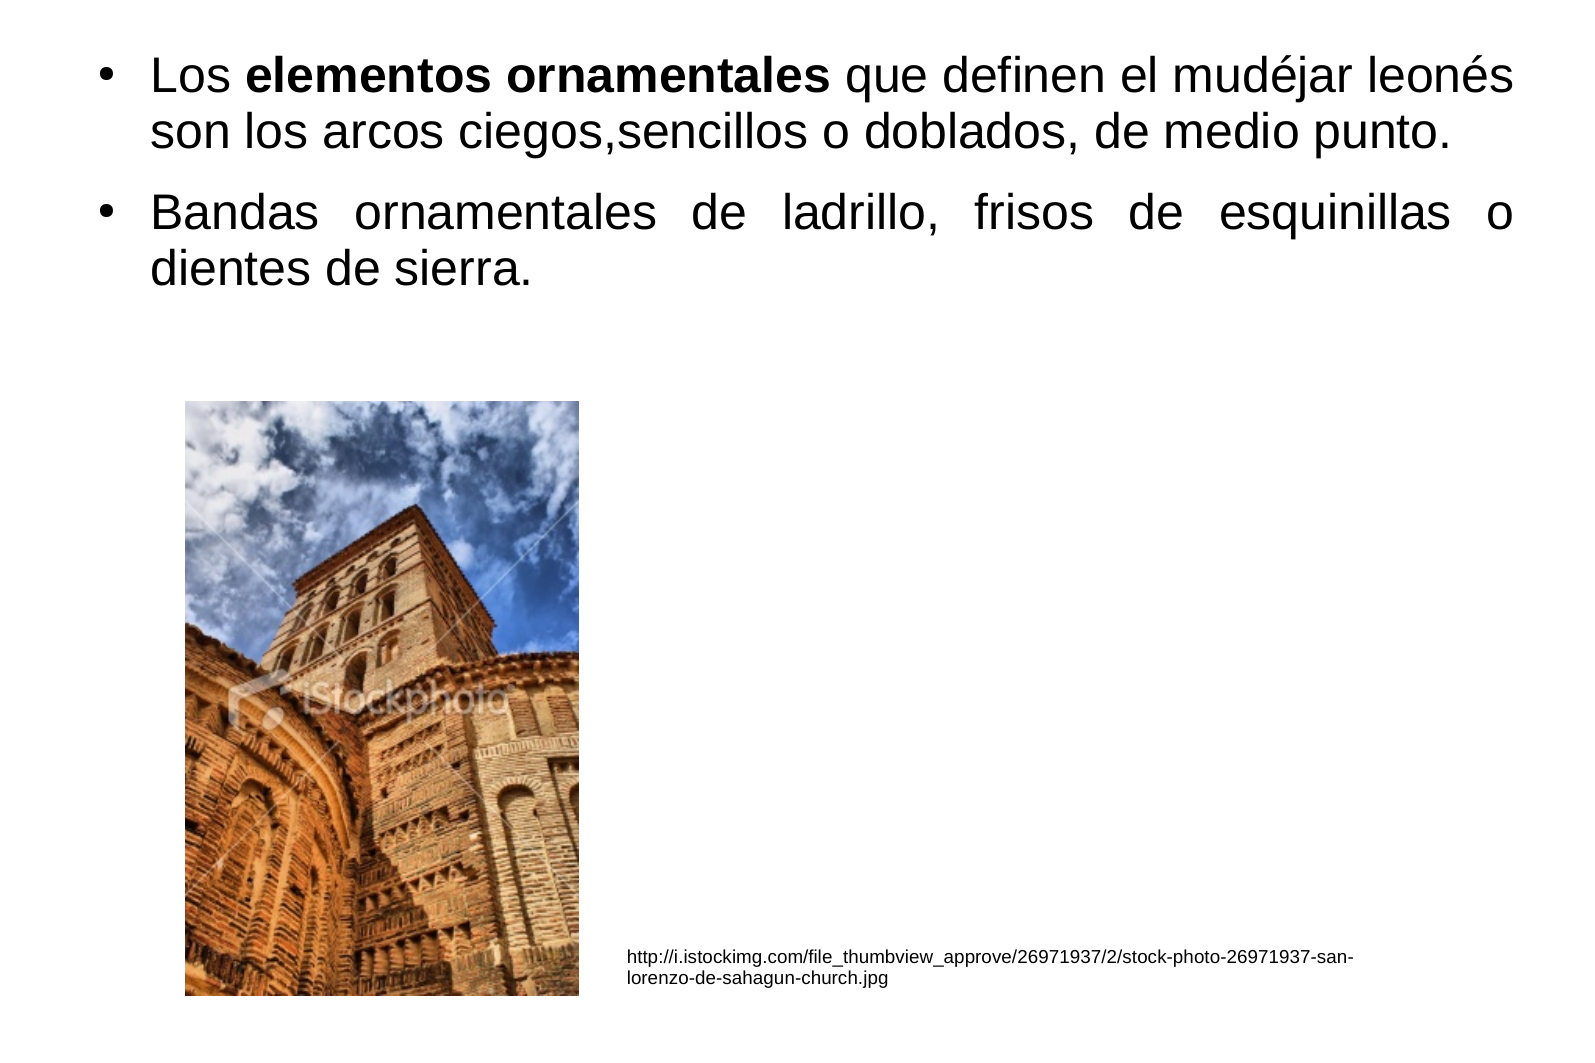

# Los elementos ornamentales que definen el mudéjar leonés son los arcos ciegos,sencillos o doblados, de medio punto.
Bandas ornamentales de ladrillo, frisos de esquinillas o dientes de sierra.
http://i.istockimg.com/file_thumbview_approve/26971937/2/stock-photo-26971937-san-lorenzo-de-sahagun-church.jpg